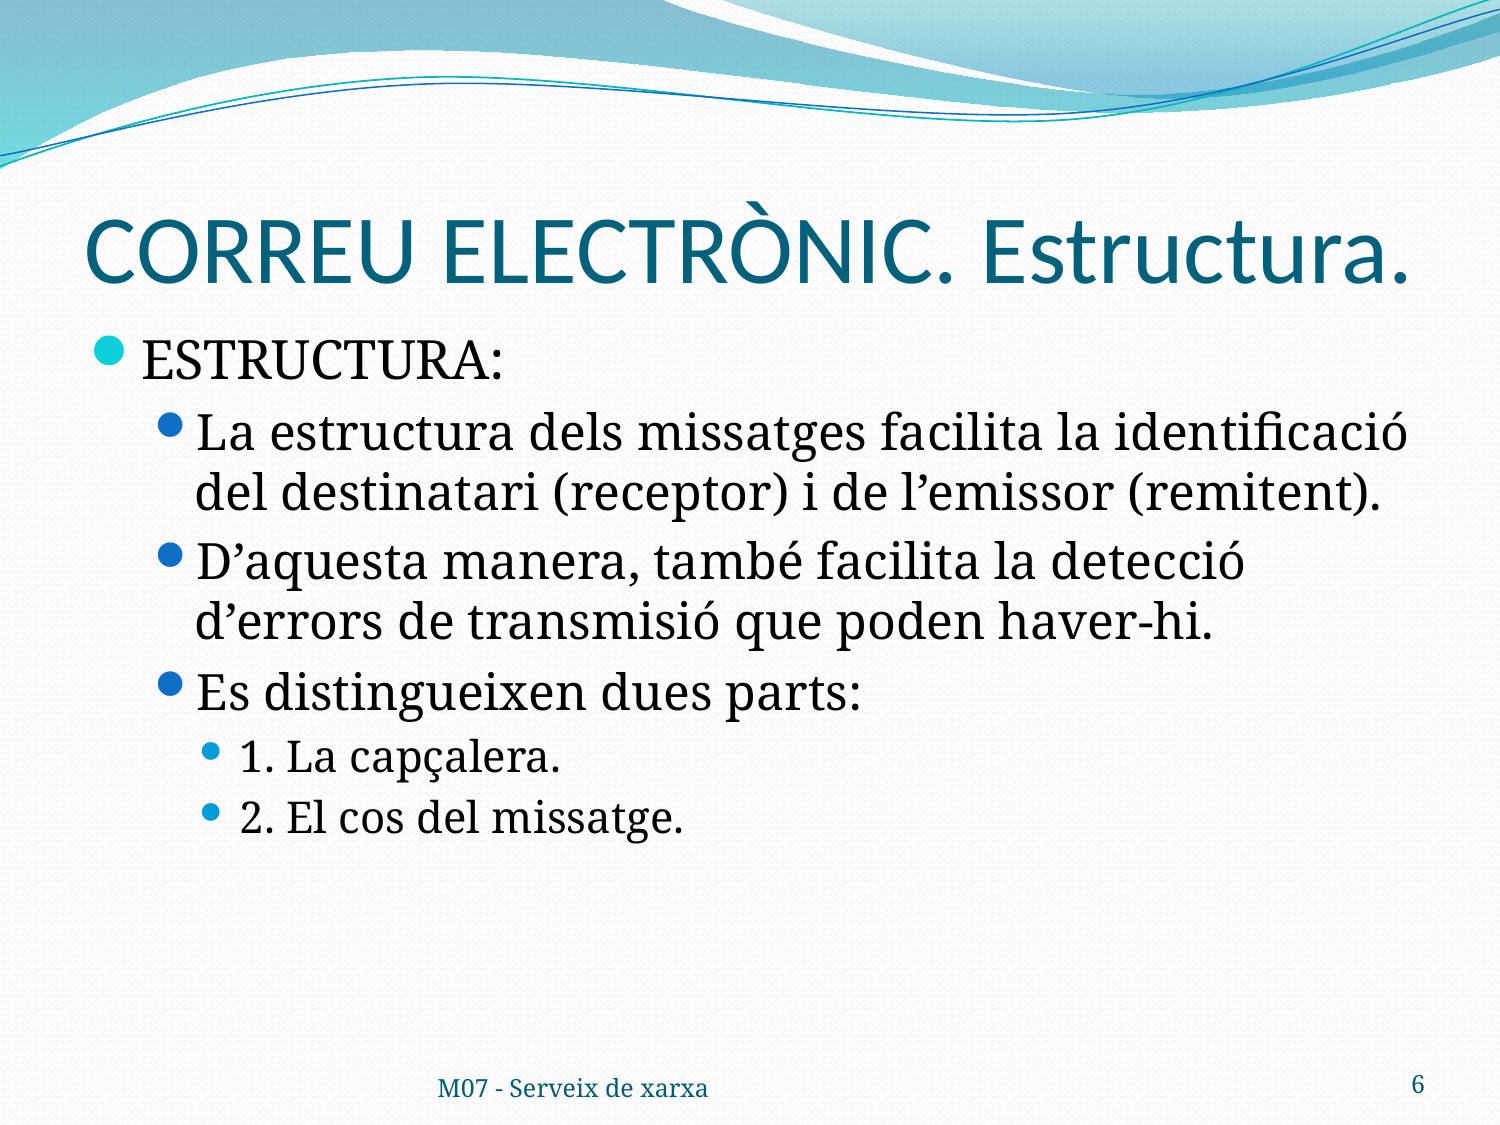

# CORREU ELECTRÒNIC. Estructura.
ESTRUCTURA:
La estructura dels missatges facilita la identificació del destinatari (receptor) i de l’emissor (remitent).
D’aquesta manera, també facilita la detecció d’errors de transmisió que poden haver-hi.
Es distingueixen dues parts:
1. La capçalera.
2. El cos del missatge.
M07 - Serveix de xarxa